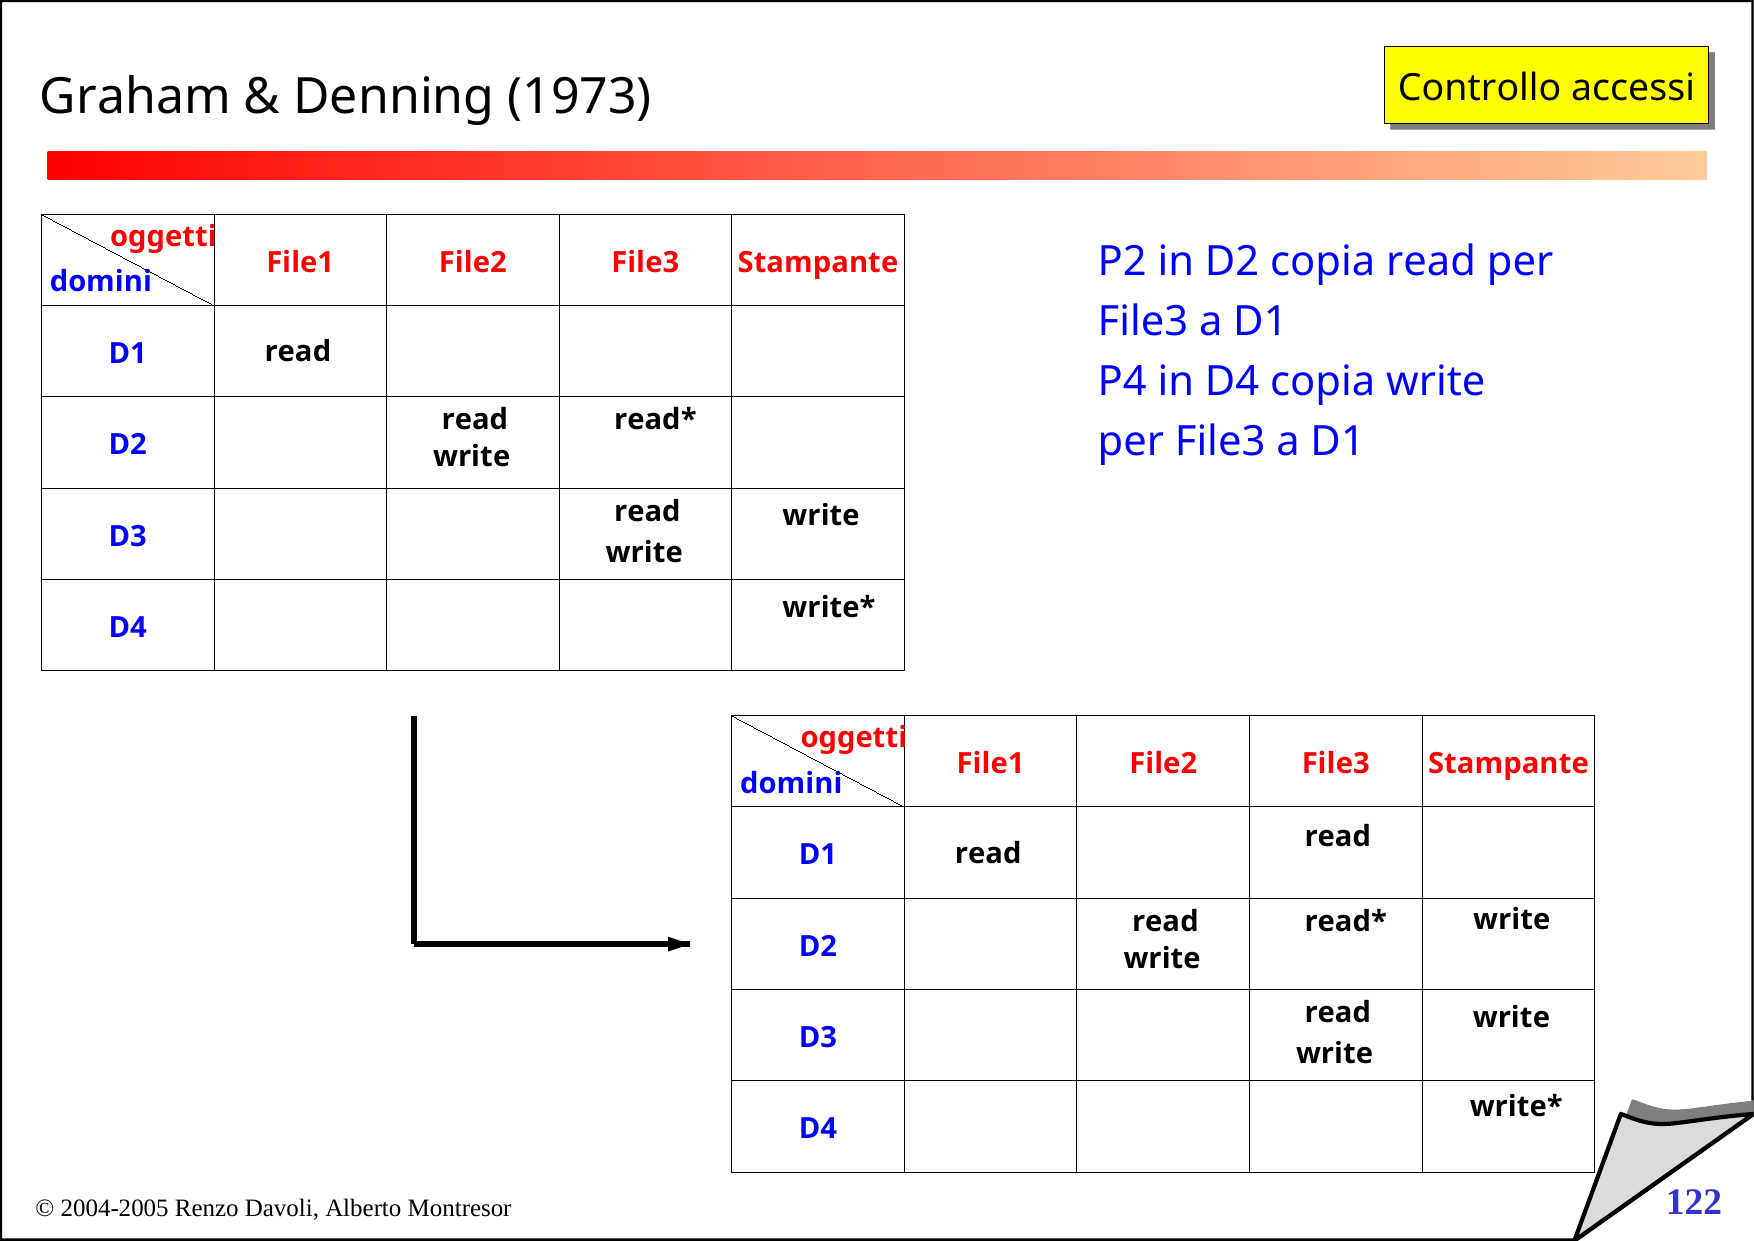

Controllo accessi
# Graham & Denning (1973)
oggetti
File1
File2
File3
Stampante
P2 in D2 copia read per
File3 a D1
P4 in D4 copia write
per File3 a D1
domini
D1
read
D2
read
read*
write
D3
read
write
write
D4
write*
oggetti
File1
File2
File3
Stampante
domini
D1
read
read
write
D2
read
read*
write
D3
read
write
write
D4
write*